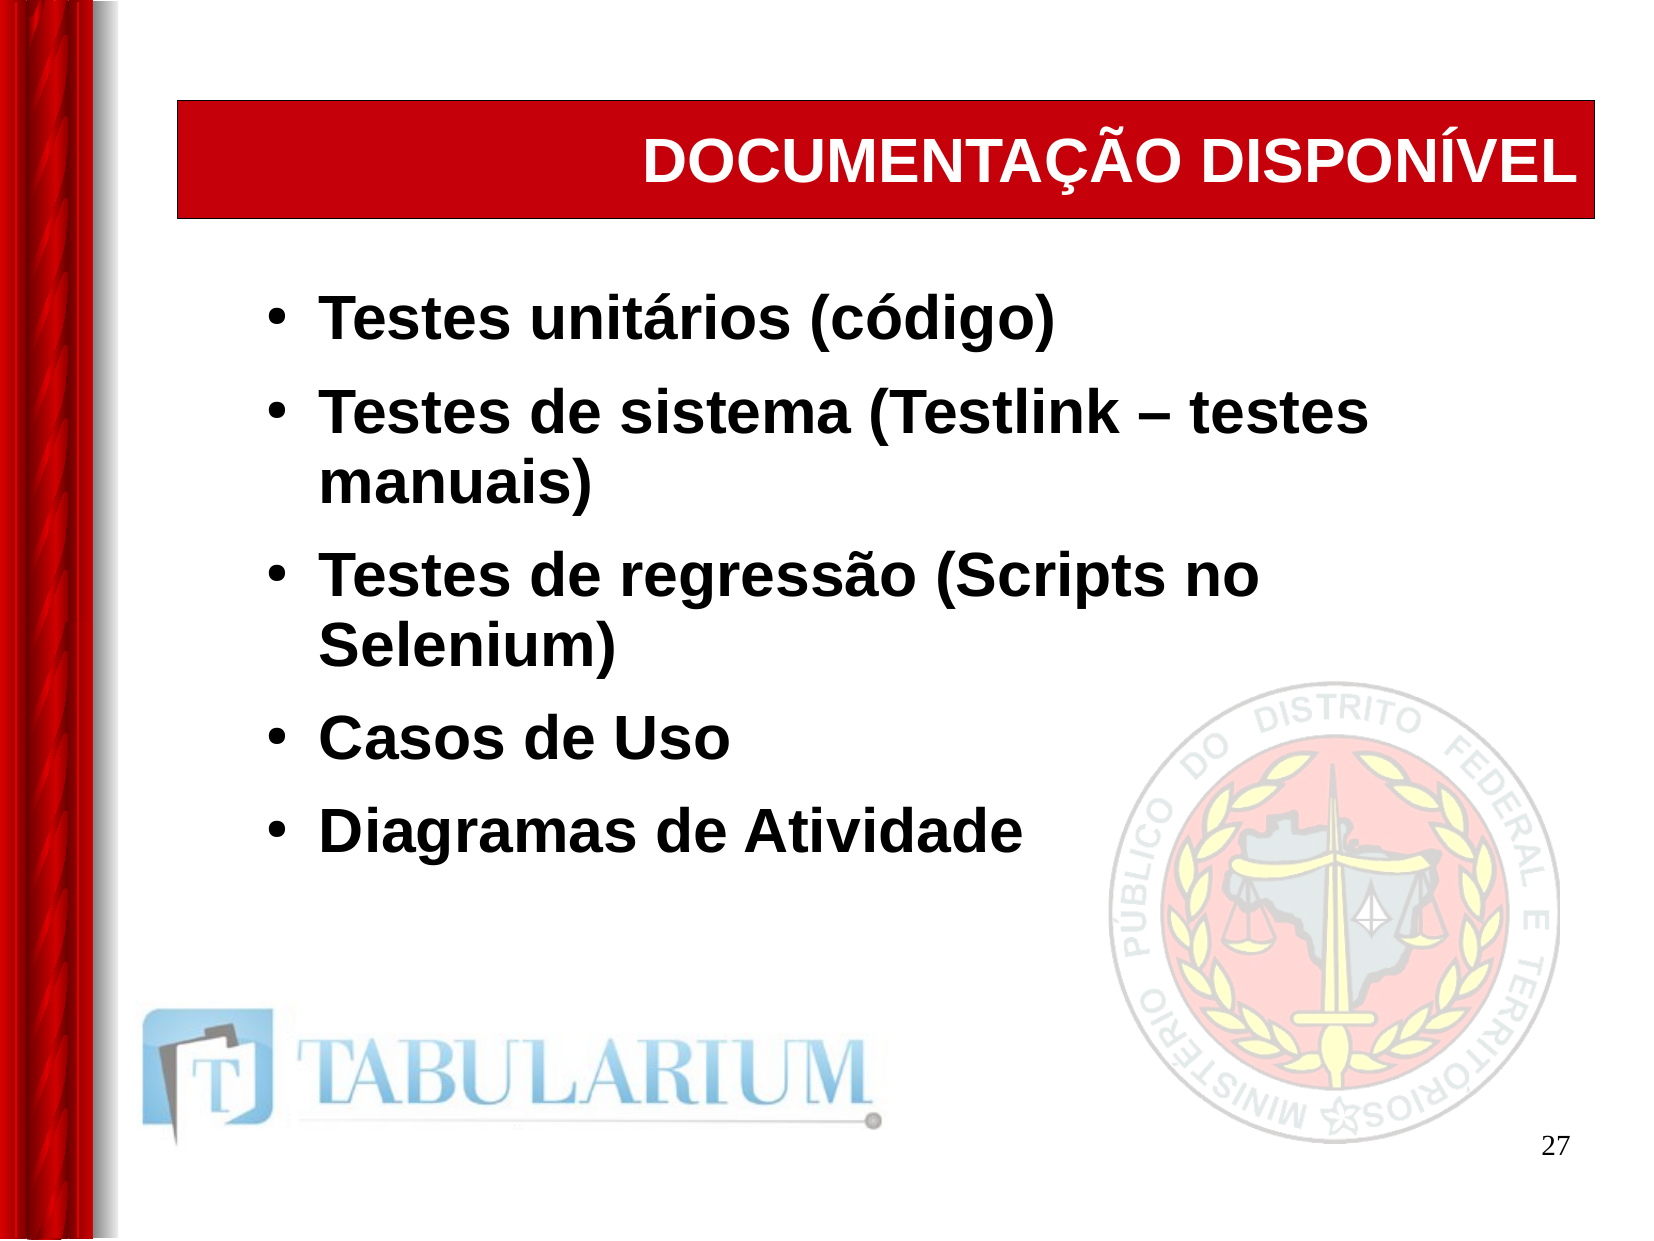

DOCUMENTAÇÃO DISPONÍVEL
# Testes unitários (código)
Testes de sistema (Testlink – testes manuais)
Testes de regressão (Scripts no Selenium)
Casos de Uso
Diagramas de Atividade
27